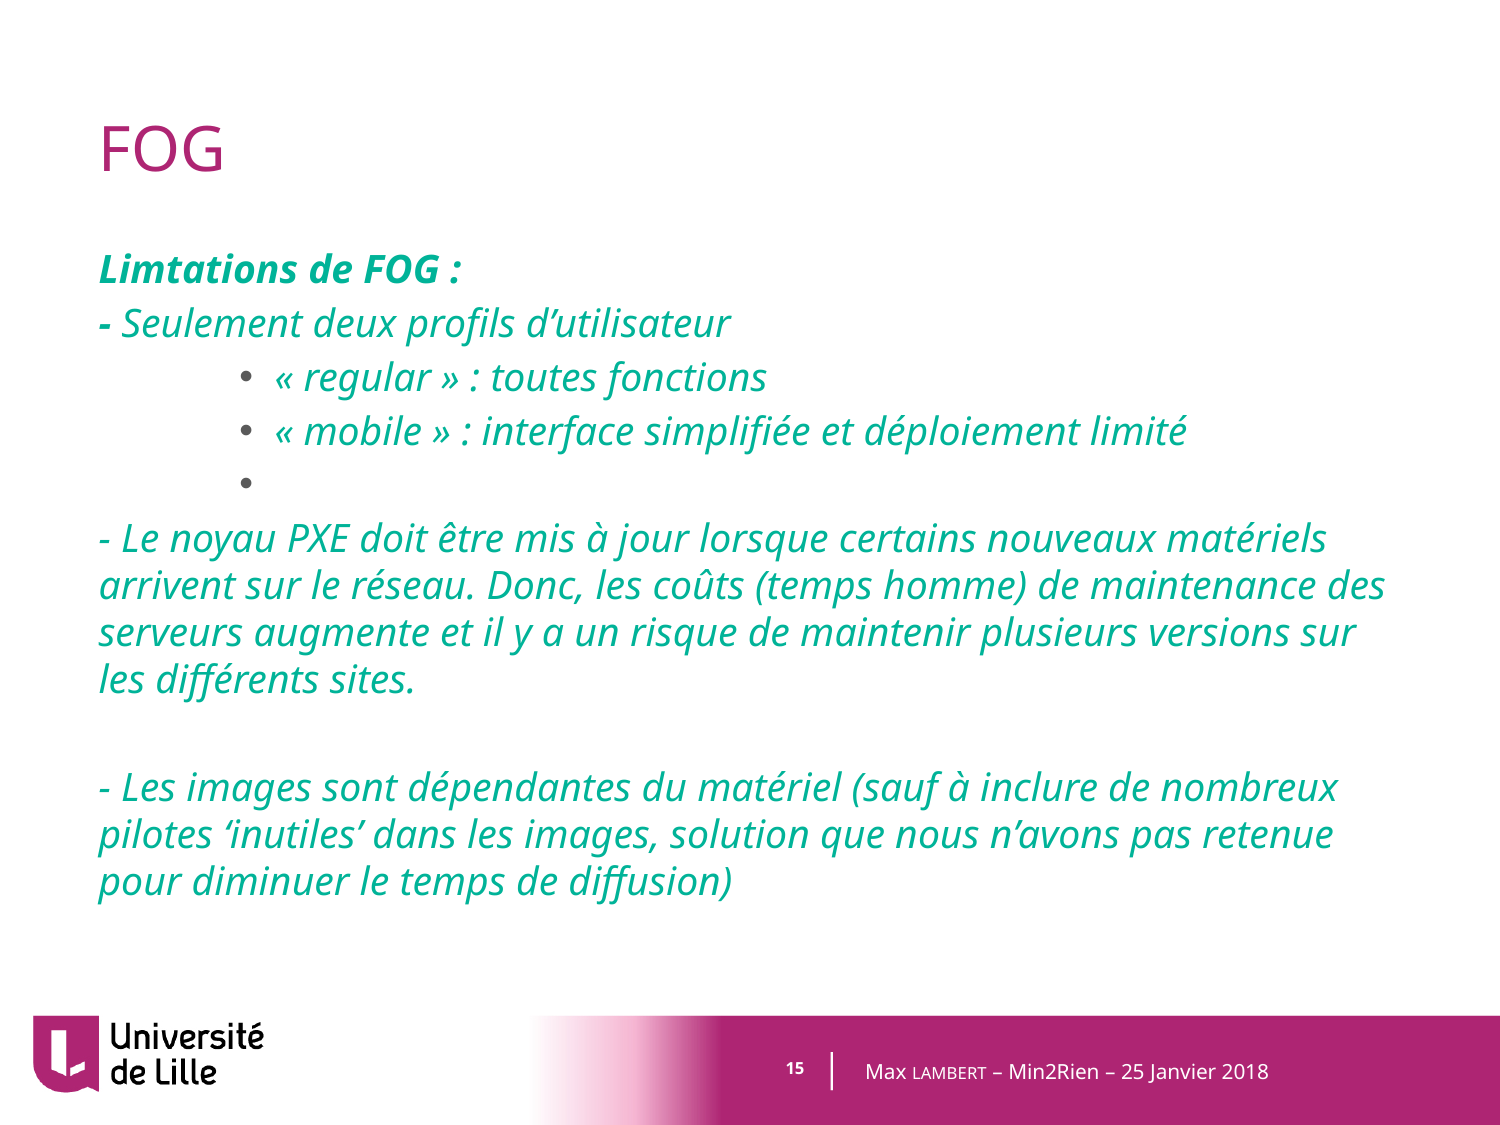

# FOG
Limtations de FOG :
- Seulement deux profils d’utilisateur
« regular » : toutes fonctions
« mobile » : interface simplifiée et déploiement limité
- Le noyau PXE doit être mis à jour lorsque certains nouveaux matériels arrivent sur le réseau. Donc, les coûts (temps homme) de maintenance des serveurs augmente et il y a un risque de maintenir plusieurs versions sur les différents sites.
- Les images sont dépendantes du matériel (sauf à inclure de nombreux pilotes ‘inutiles’ dans les images, solution que nous n’avons pas retenue pour diminuer le temps de diffusion)